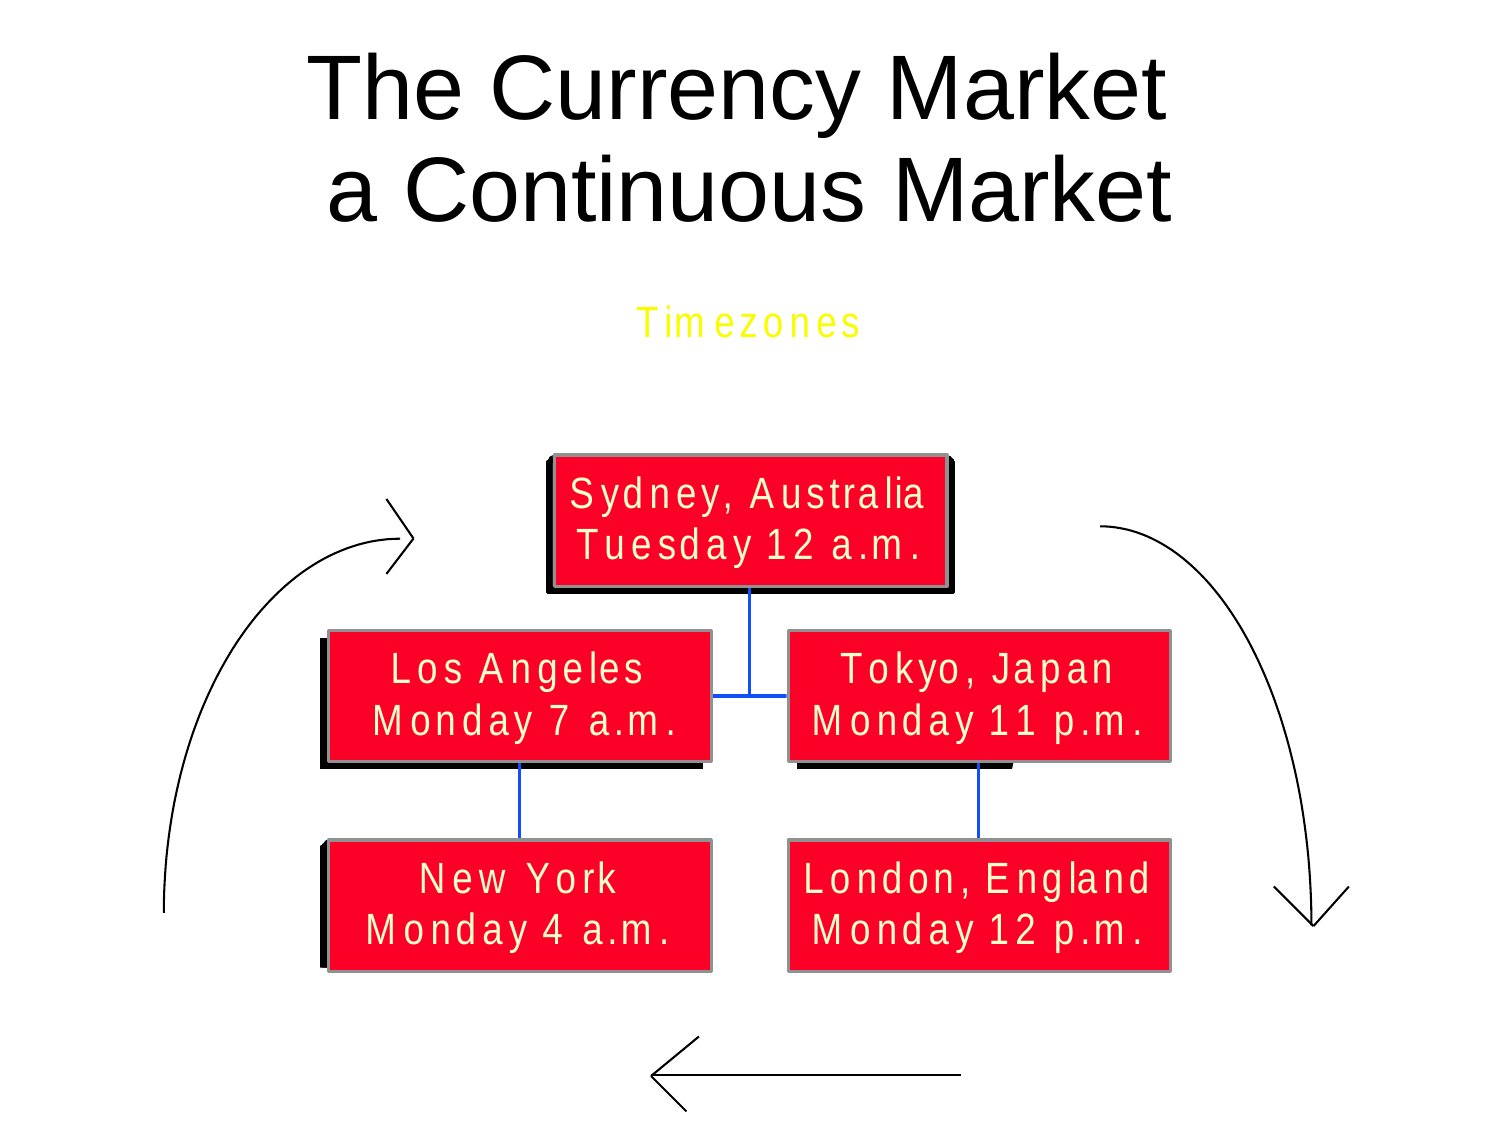

# The Currency Market a Continuous Market